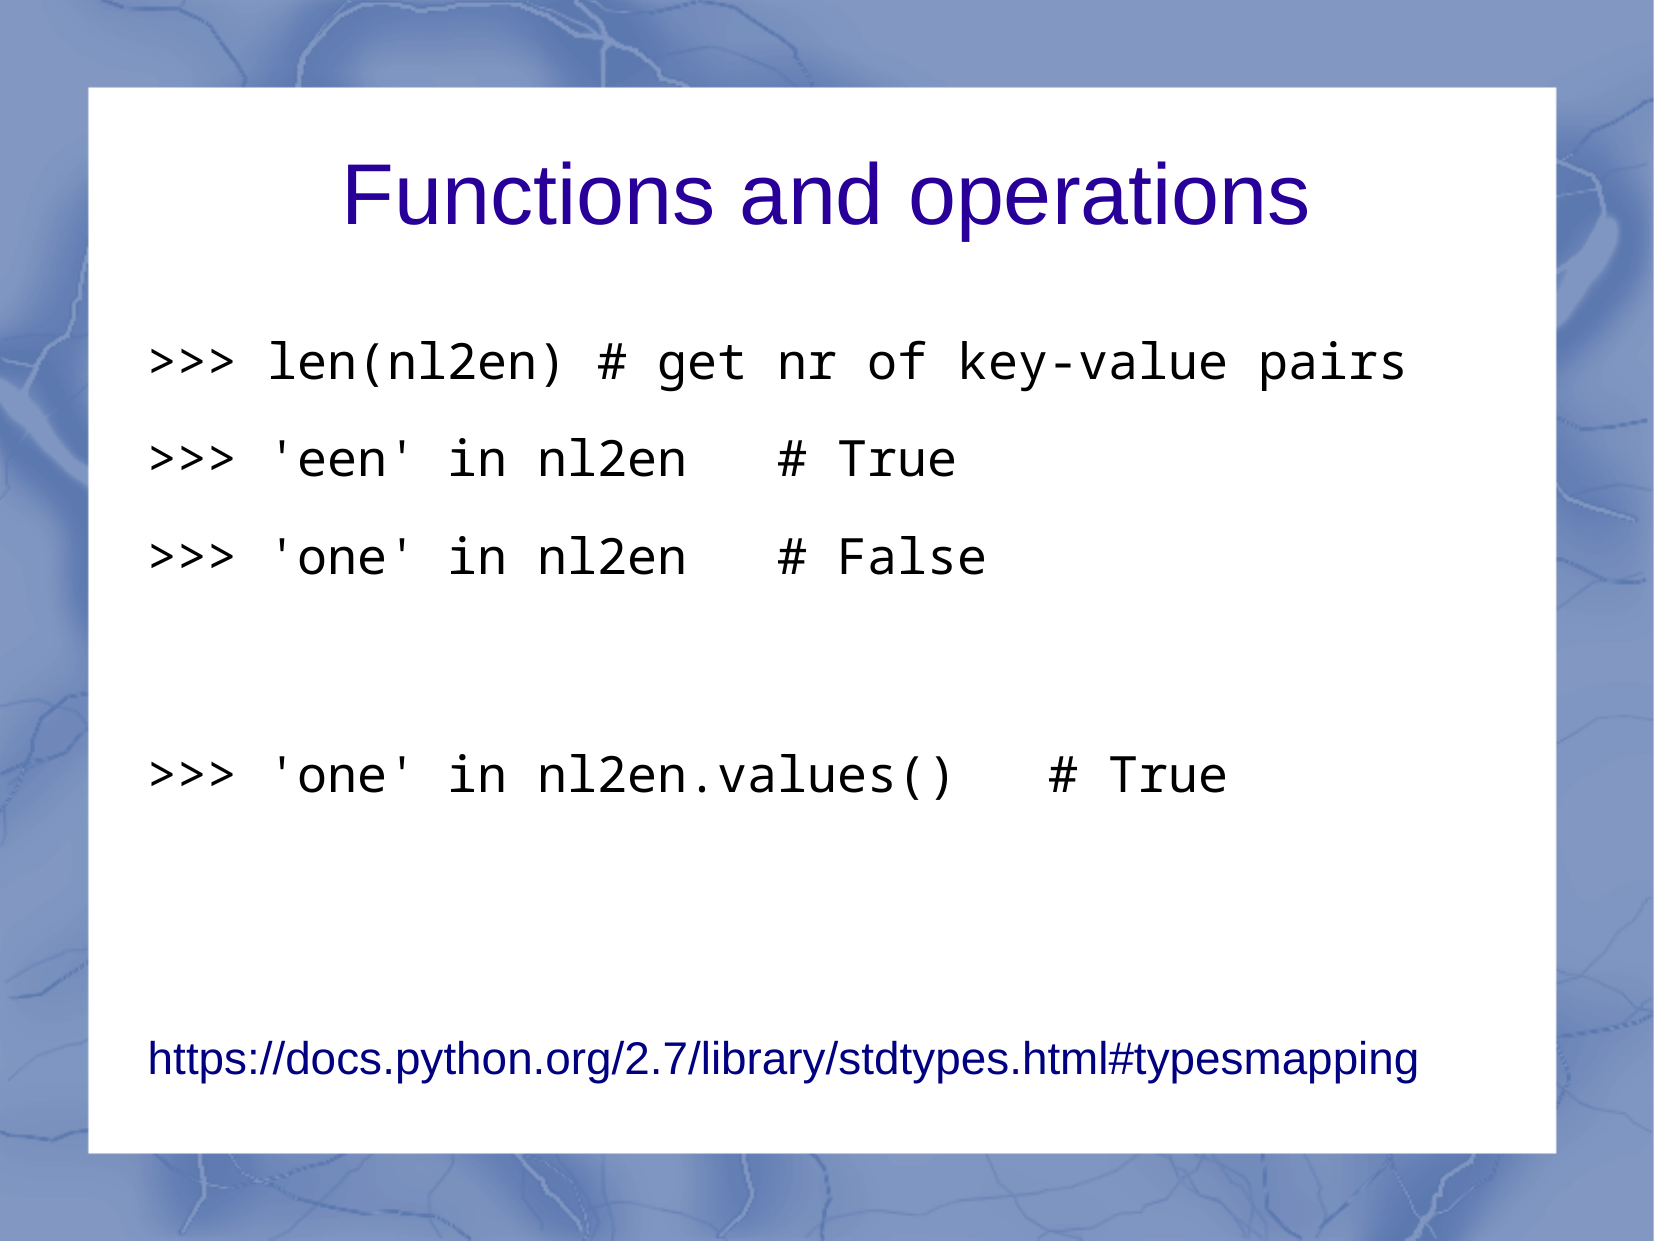

# Functions and operations
>>> len(nl2en) # get nr of key-value pairs
>>> 'een' in nl2en # True
>>> 'one' in nl2en # False
>>> 'one' in nl2en.values() # True
https://docs.python.org/2.7/library/stdtypes.html#typesmapping